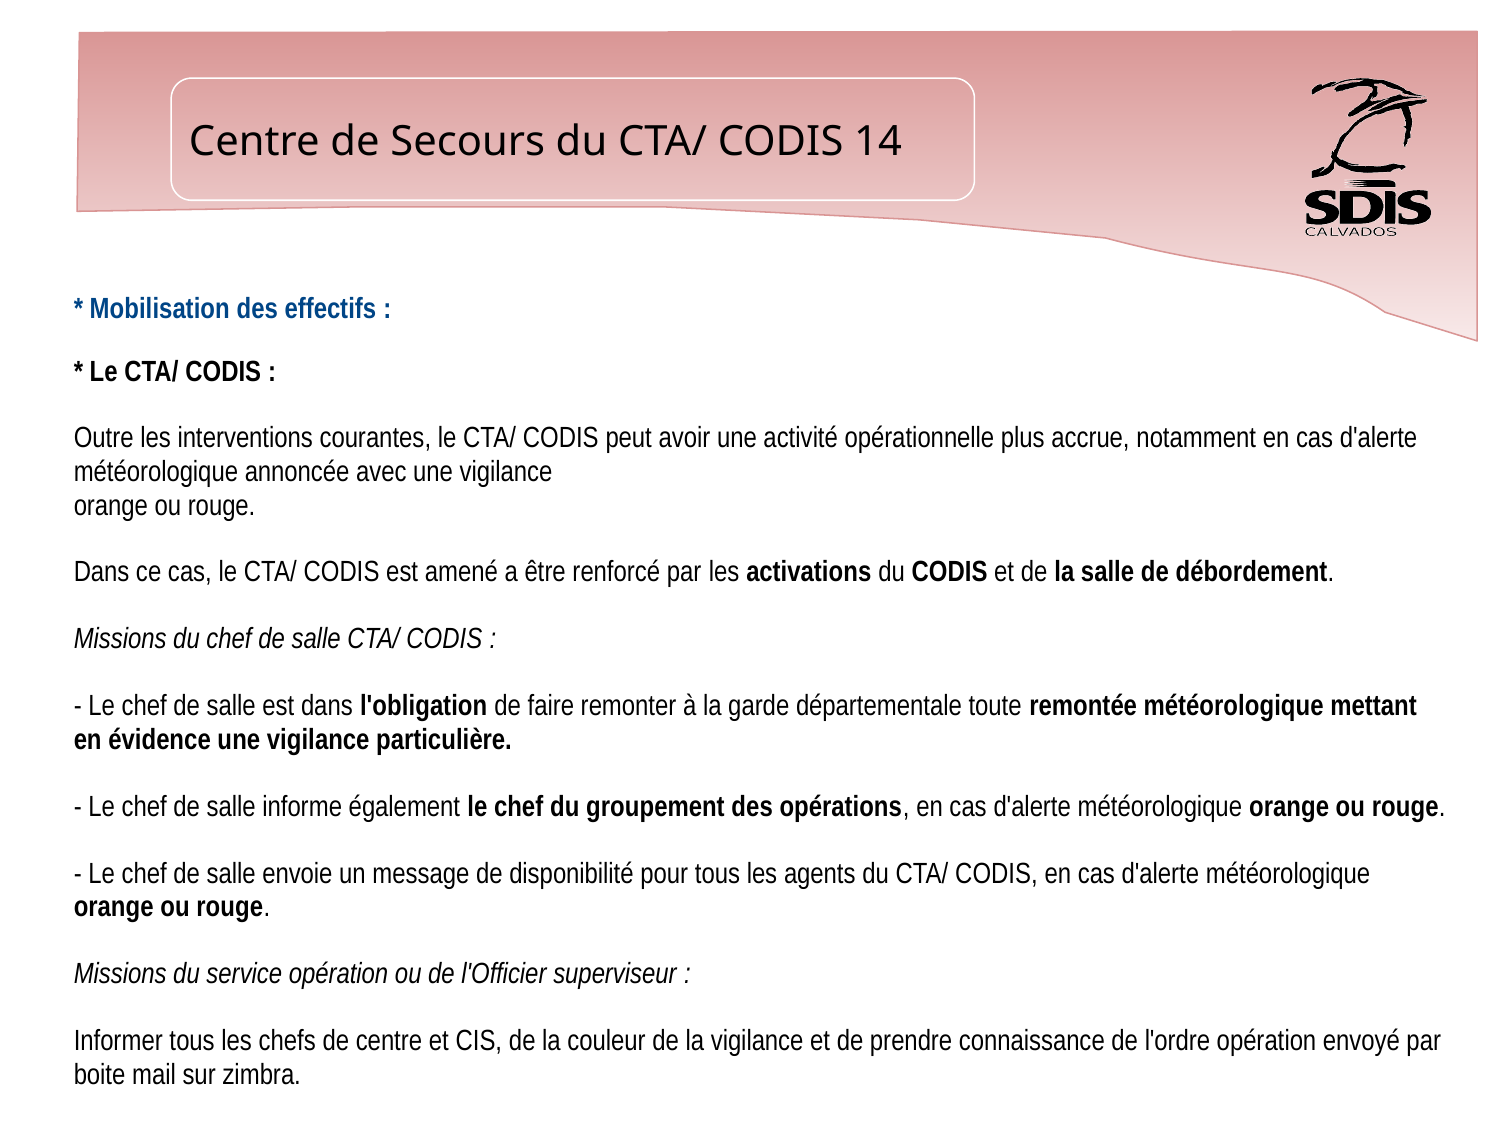

Centre de Secours du CTA/ CODIS 14
* Mobilisation des effectifs :
* Le CTA/ CODIS :
Outre les interventions courantes, le CTA/ CODIS peut avoir une activité opérationnelle plus accrue, notamment en cas d'alerte météorologique annoncée avec une vigilance
orange ou rouge.
Dans ce cas, le CTA/ CODIS est amené a être renforcé par les activations du CODIS et de la salle de débordement.
Missions du chef de salle CTA/ CODIS :
- Le chef de salle est dans l'obligation de faire remonter à la garde départementale toute remontée météorologique mettant en évidence une vigilance particulière.
- Le chef de salle informe également le chef du groupement des opérations, en cas d'alerte météorologique orange ou rouge.
- Le chef de salle envoie un message de disponibilité pour tous les agents du CTA/ CODIS, en cas d'alerte météorologique orange ou rouge.
Missions du service opération ou de l'Officier superviseur :
Informer tous les chefs de centre et CIS, de la couleur de la vigilance et de prendre connaissance de l'ordre opération envoyé par boite mail sur zimbra.